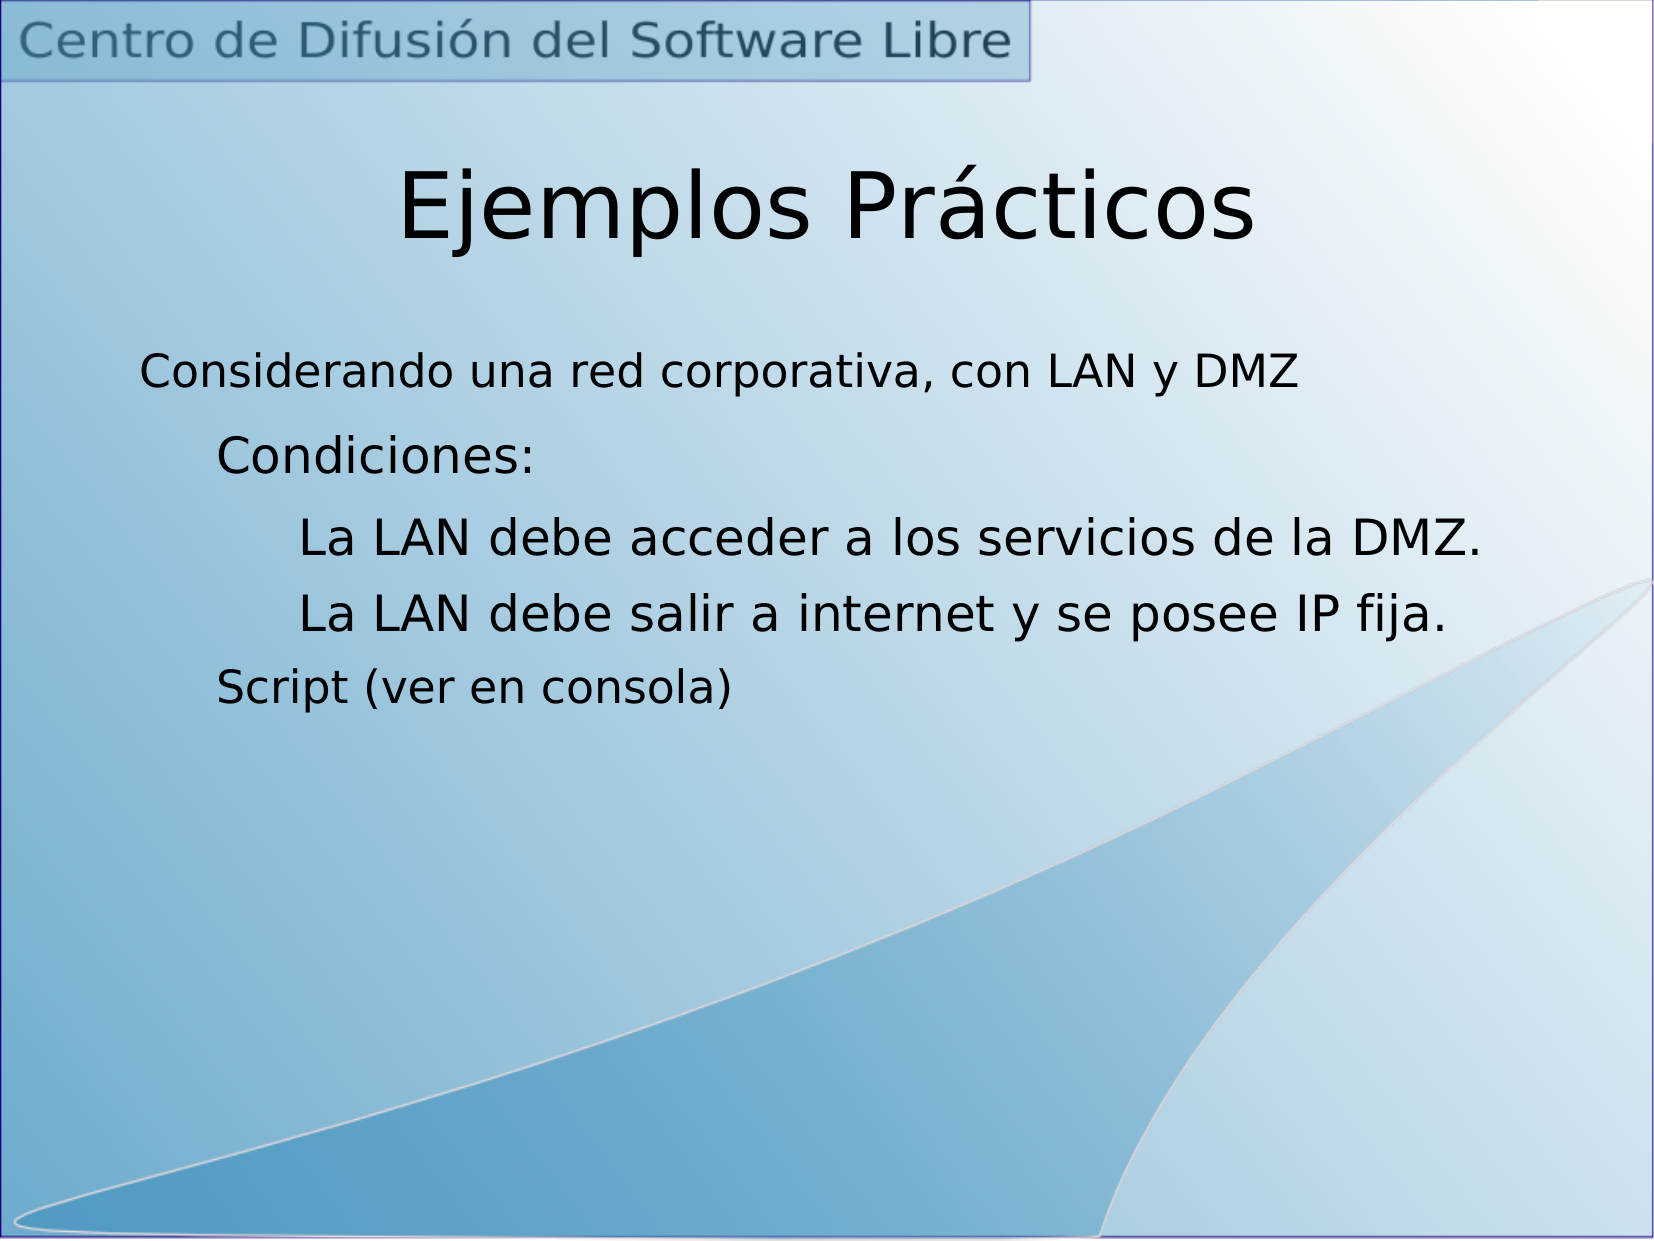

# Ejemplos Prácticos
Considerando una red corporativa, con LAN y DMZ
Condiciones:
La LAN debe acceder a los servicios de la DMZ.
La LAN debe salir a internet y se posee IP fija.
Script (ver en consola)